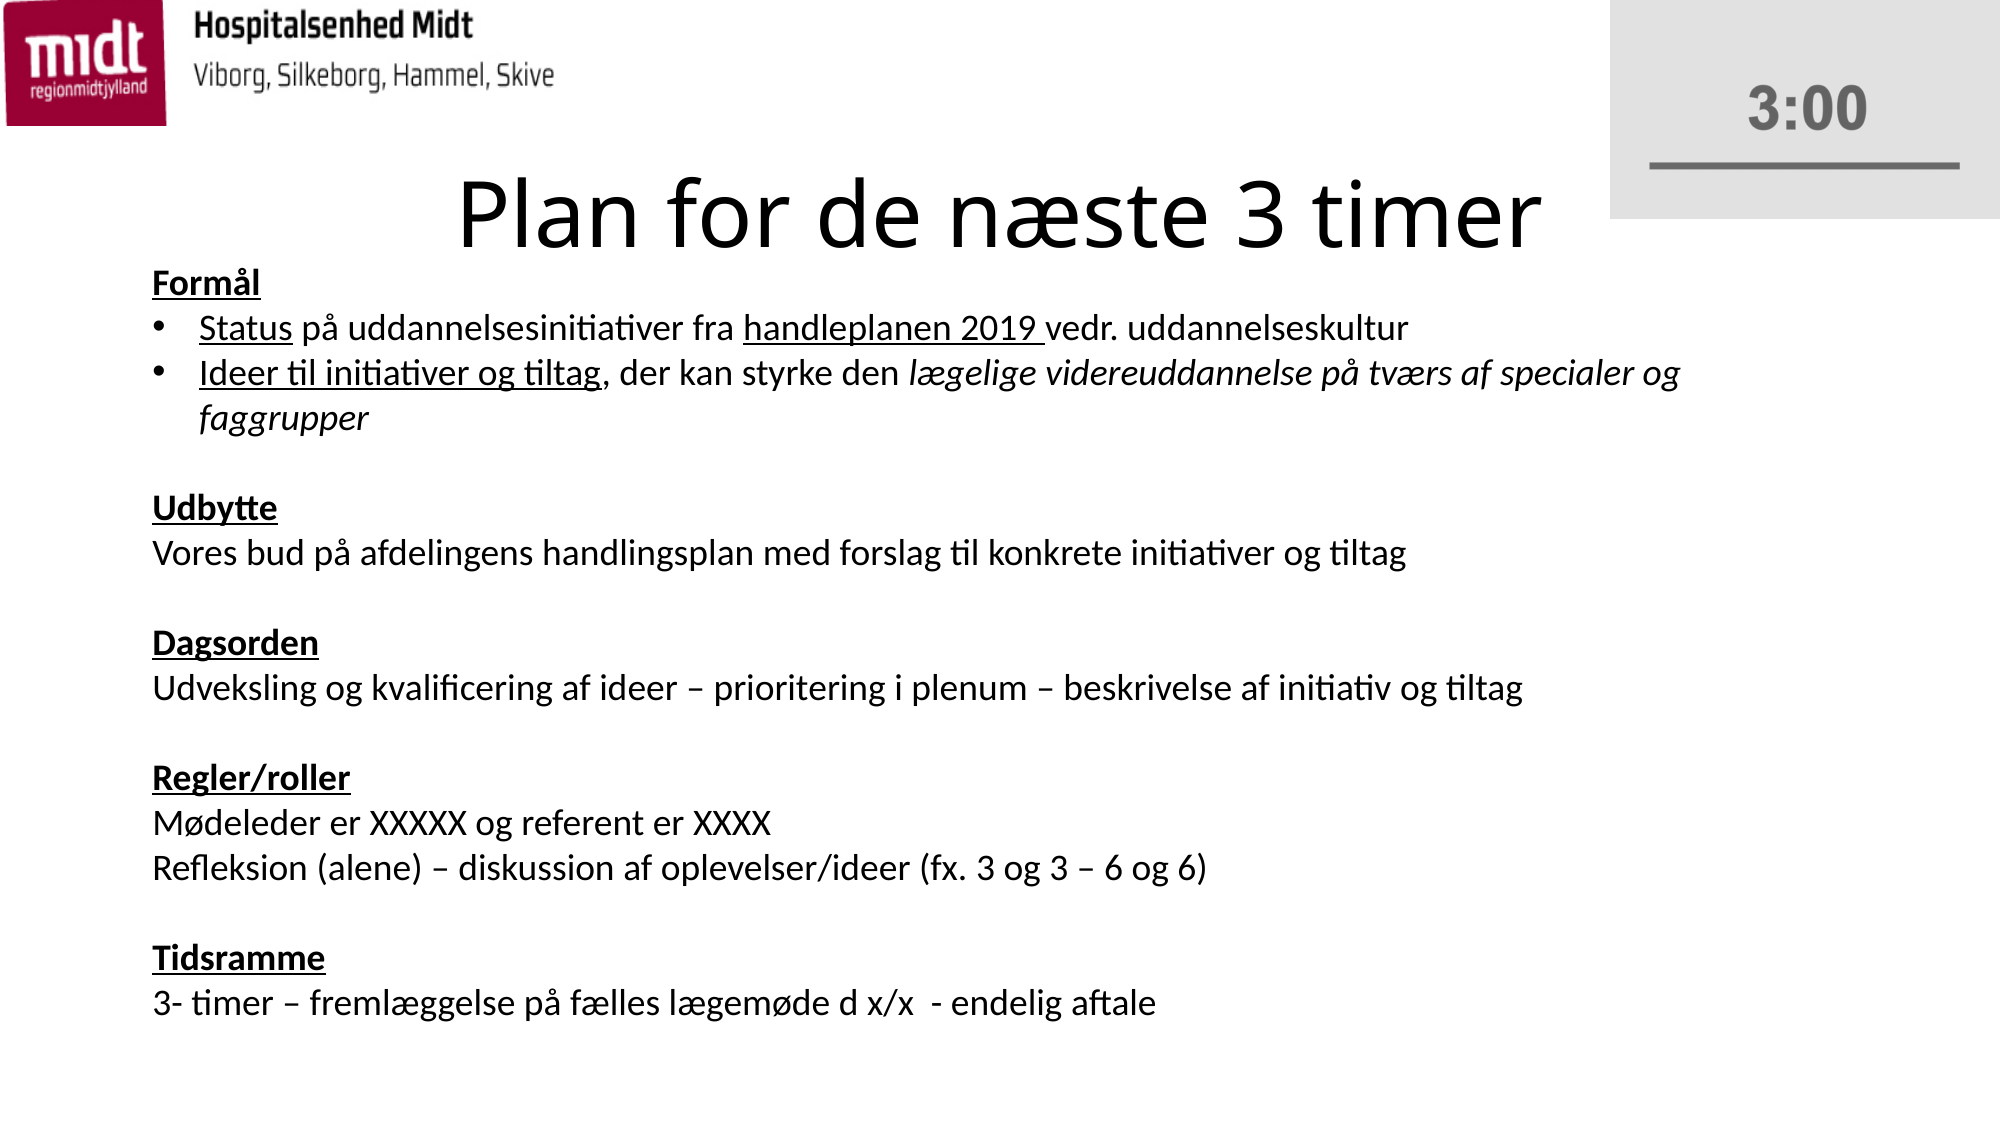

# Plan for de næste 3 timer
Formål
Status på uddannelsesinitiativer fra handleplanen 2019 vedr. uddannelseskultur
Ideer til initiativer og tiltag, der kan styrke den lægelige videreuddannelse på tværs af specialer og faggrupper
Udbytte
Vores bud på afdelingens handlingsplan med forslag til konkrete initiativer og tiltag
Dagsorden
Udveksling og kvalificering af ideer – prioritering i plenum – beskrivelse af initiativ og tiltag
Regler/roller
Mødeleder er XXXXX og referent er XXXX
Refleksion (alene) – diskussion af oplevelser/ideer (fx. 3 og 3 – 6 og 6)
Tidsramme
3- timer – fremlæggelse på fælles lægemøde d x/x - endelig aftale